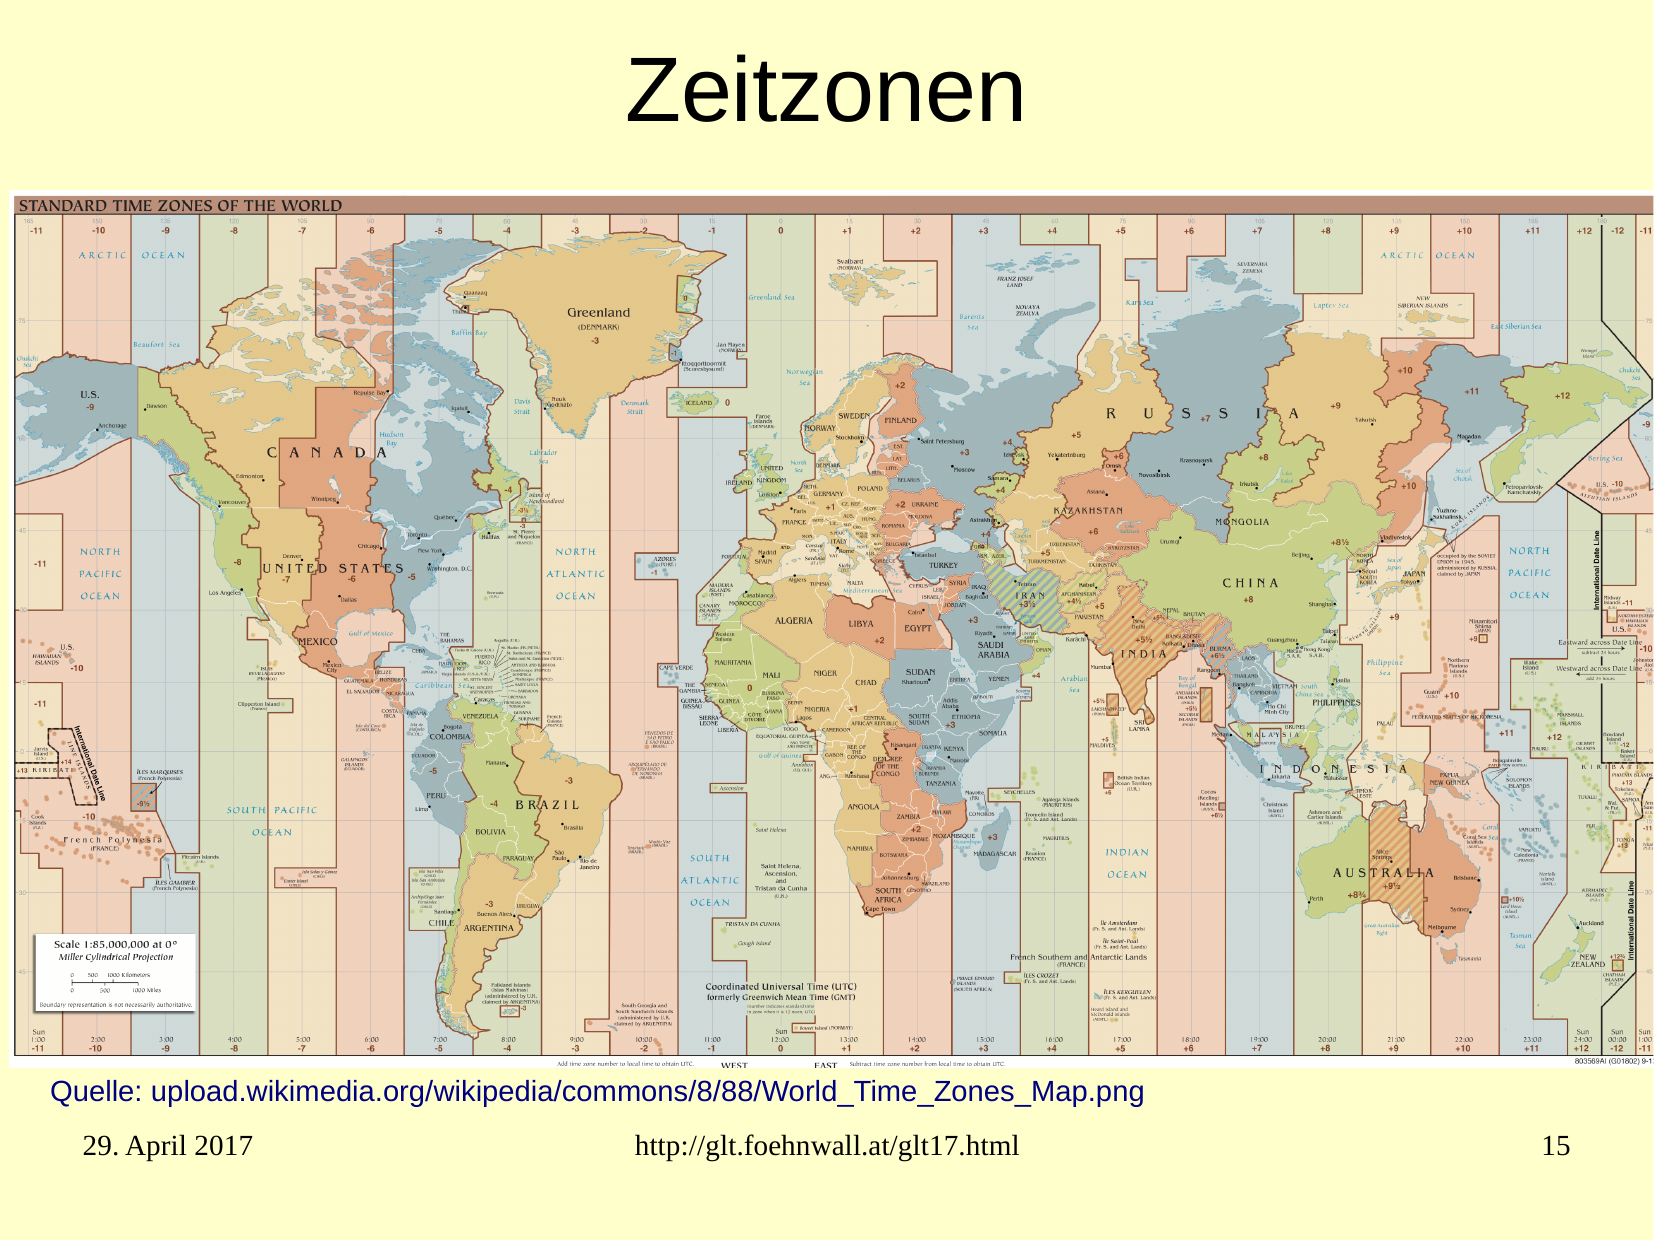

# Zeitzonen
Quelle: upload.wikimedia.org/wikipedia/commons/8/88/World_Time_Zones_Map.png
29. April 2017
http://glt.foehnwall.at/glt17.html
15